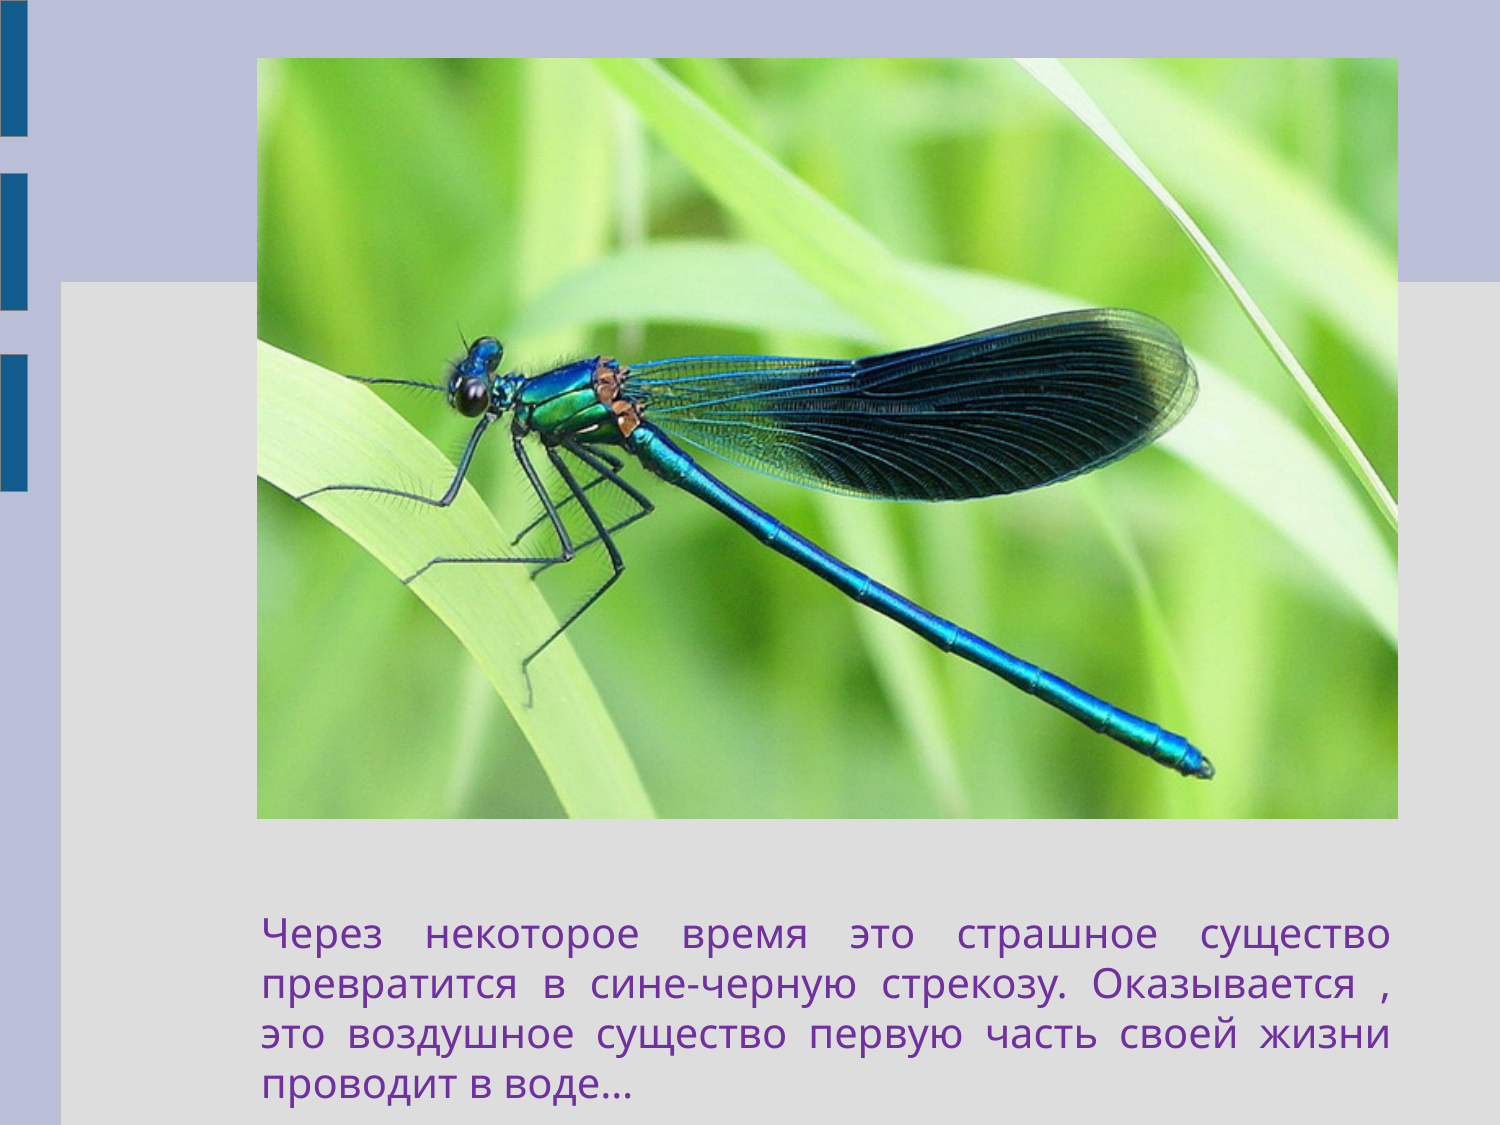

Через некоторое время это страшное существо превратится в сине-черную стрекозу. Оказывается , это воздушное существо первую часть своей жизни проводит в воде…